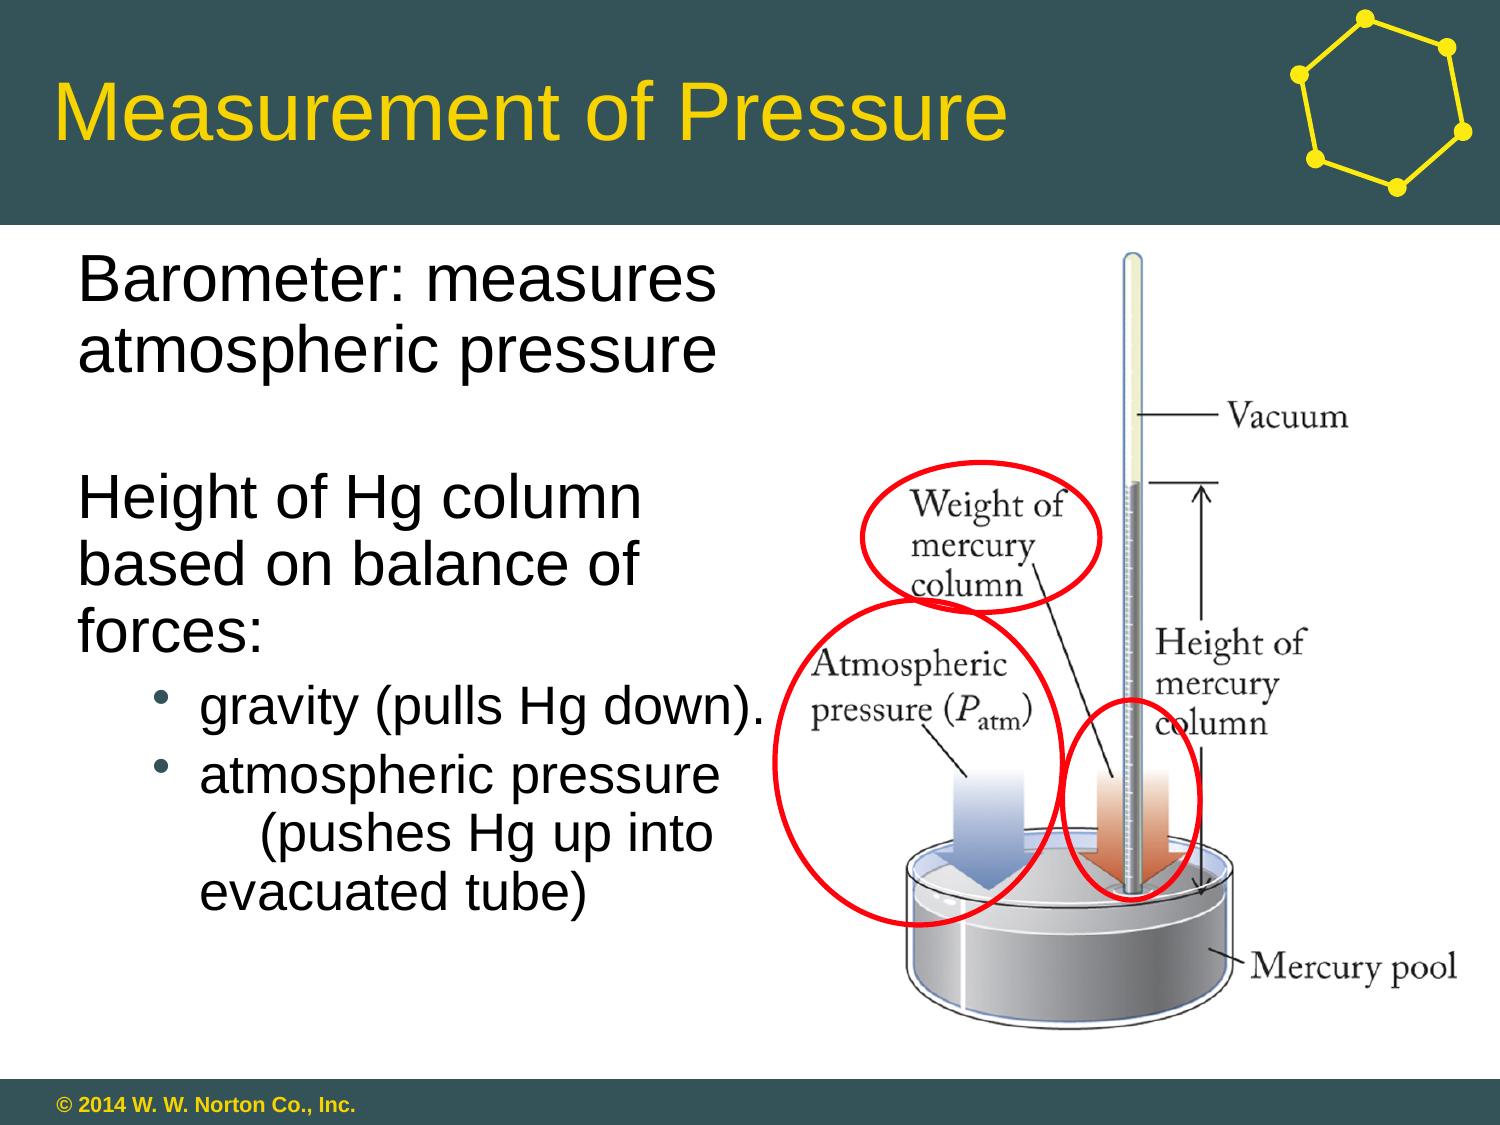

# Measurement of Pressure
Barometer: measures atmospheric pressure
Height of Hg column based on balance of forces:
gravity (pulls Hg down).
atmospheric pressure (pushes Hg up into evacuated tube)